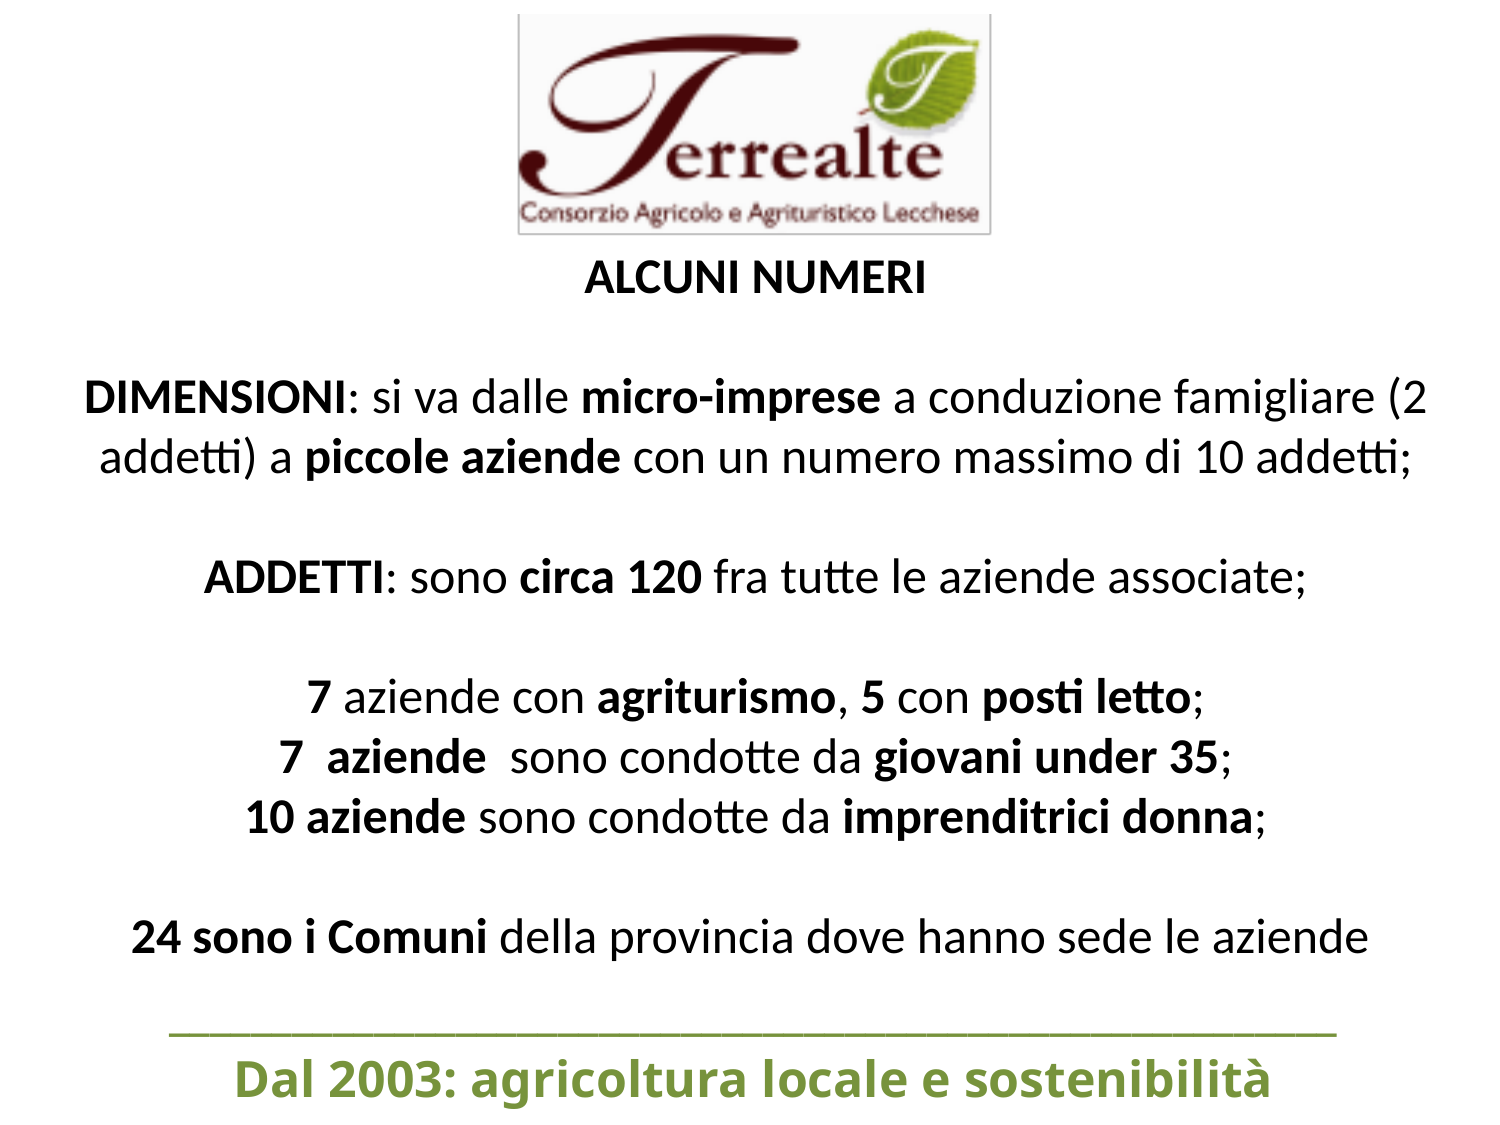

# ALCUNI NUMERI DIMENSIONI: si va dalle micro-imprese a conduzione famigliare (2 addetti) a piccole aziende con un numero massimo di 10 addetti; ADDETTI: sono circa 120 fra tutte le aziende associate; 7 aziende con agriturismo, 5 con posti letto; 7 aziende sono condotte da giovani under 35; 10 aziende sono condotte da imprenditrici donna; 24 sono i Comuni della provincia dove hanno sede le aziende
_________________________________________________________
Dal 2003: agricoltura locale e sostenibilità